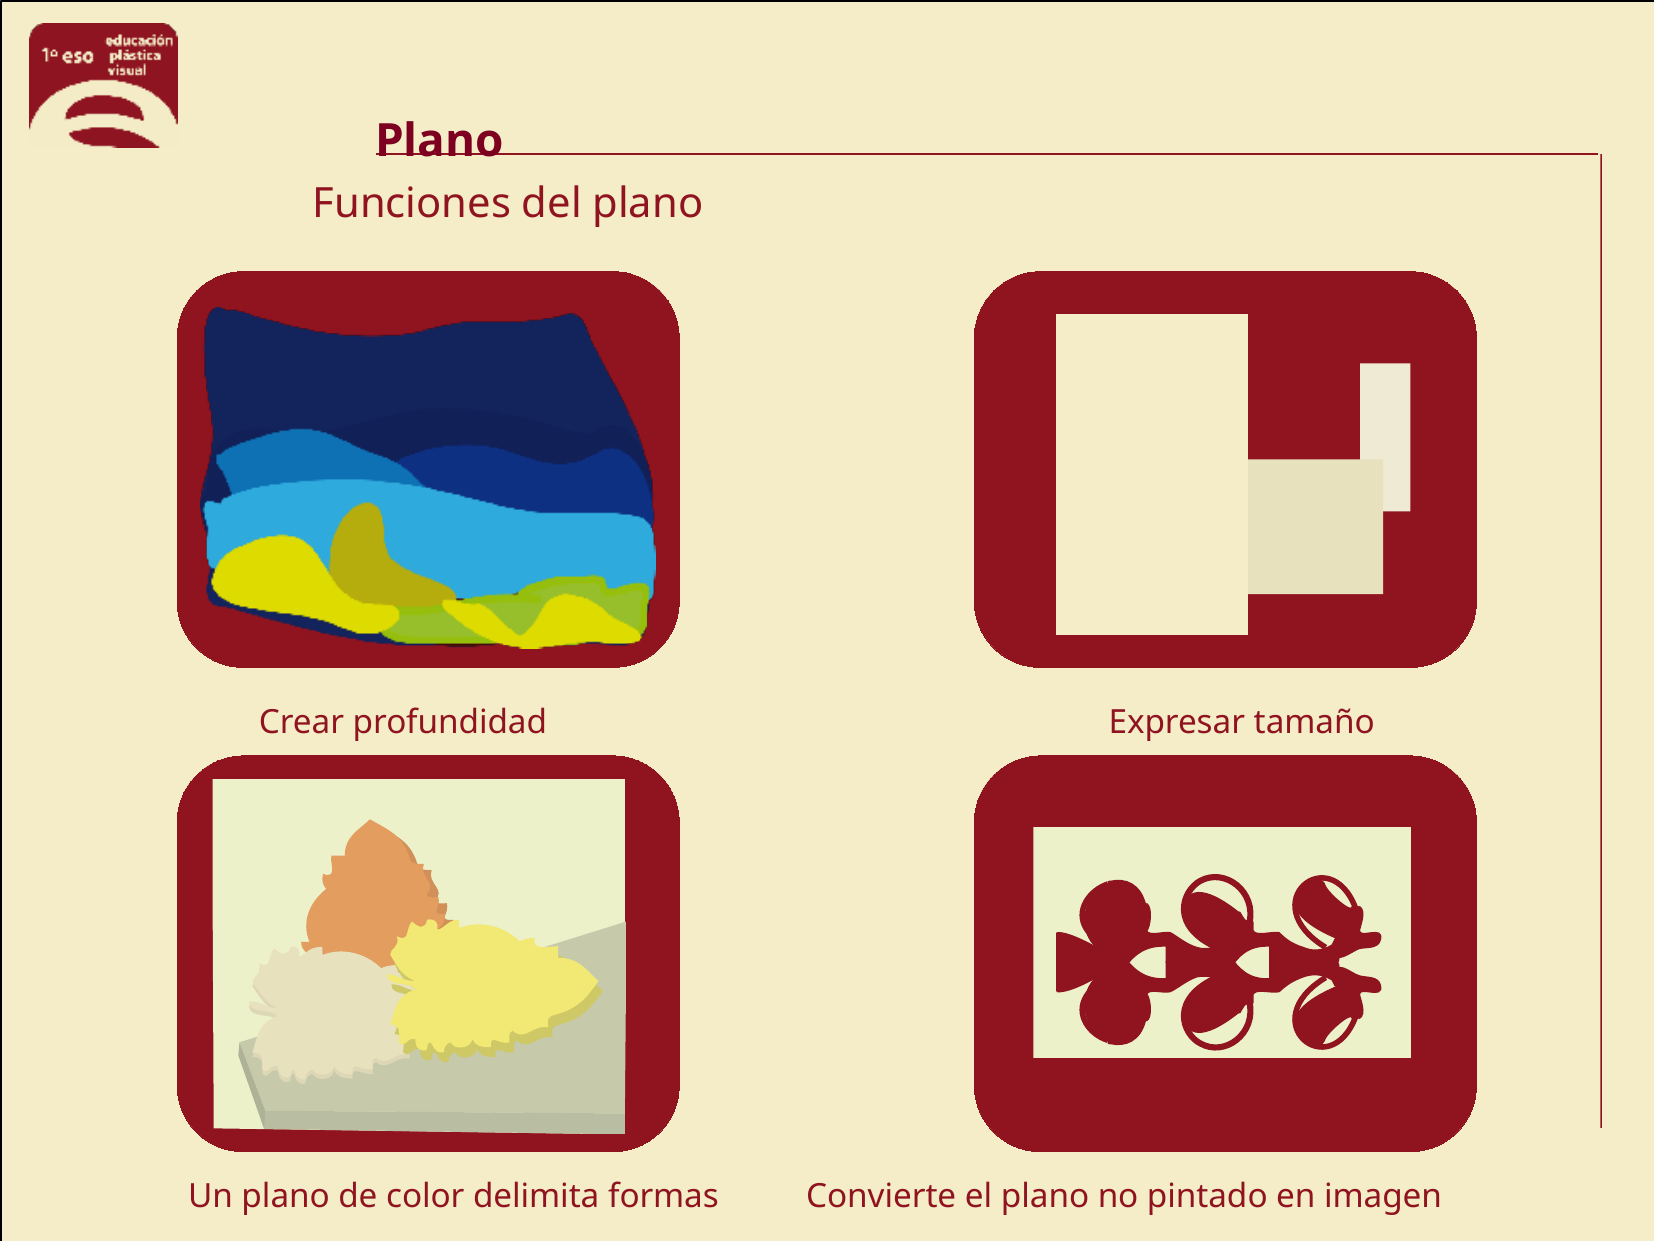

Plano
Funciones del plano
#
Crear profundidad			 					Expresar tamaño
Un plano de color delimita formas Convierte el plano no pintado en imagen